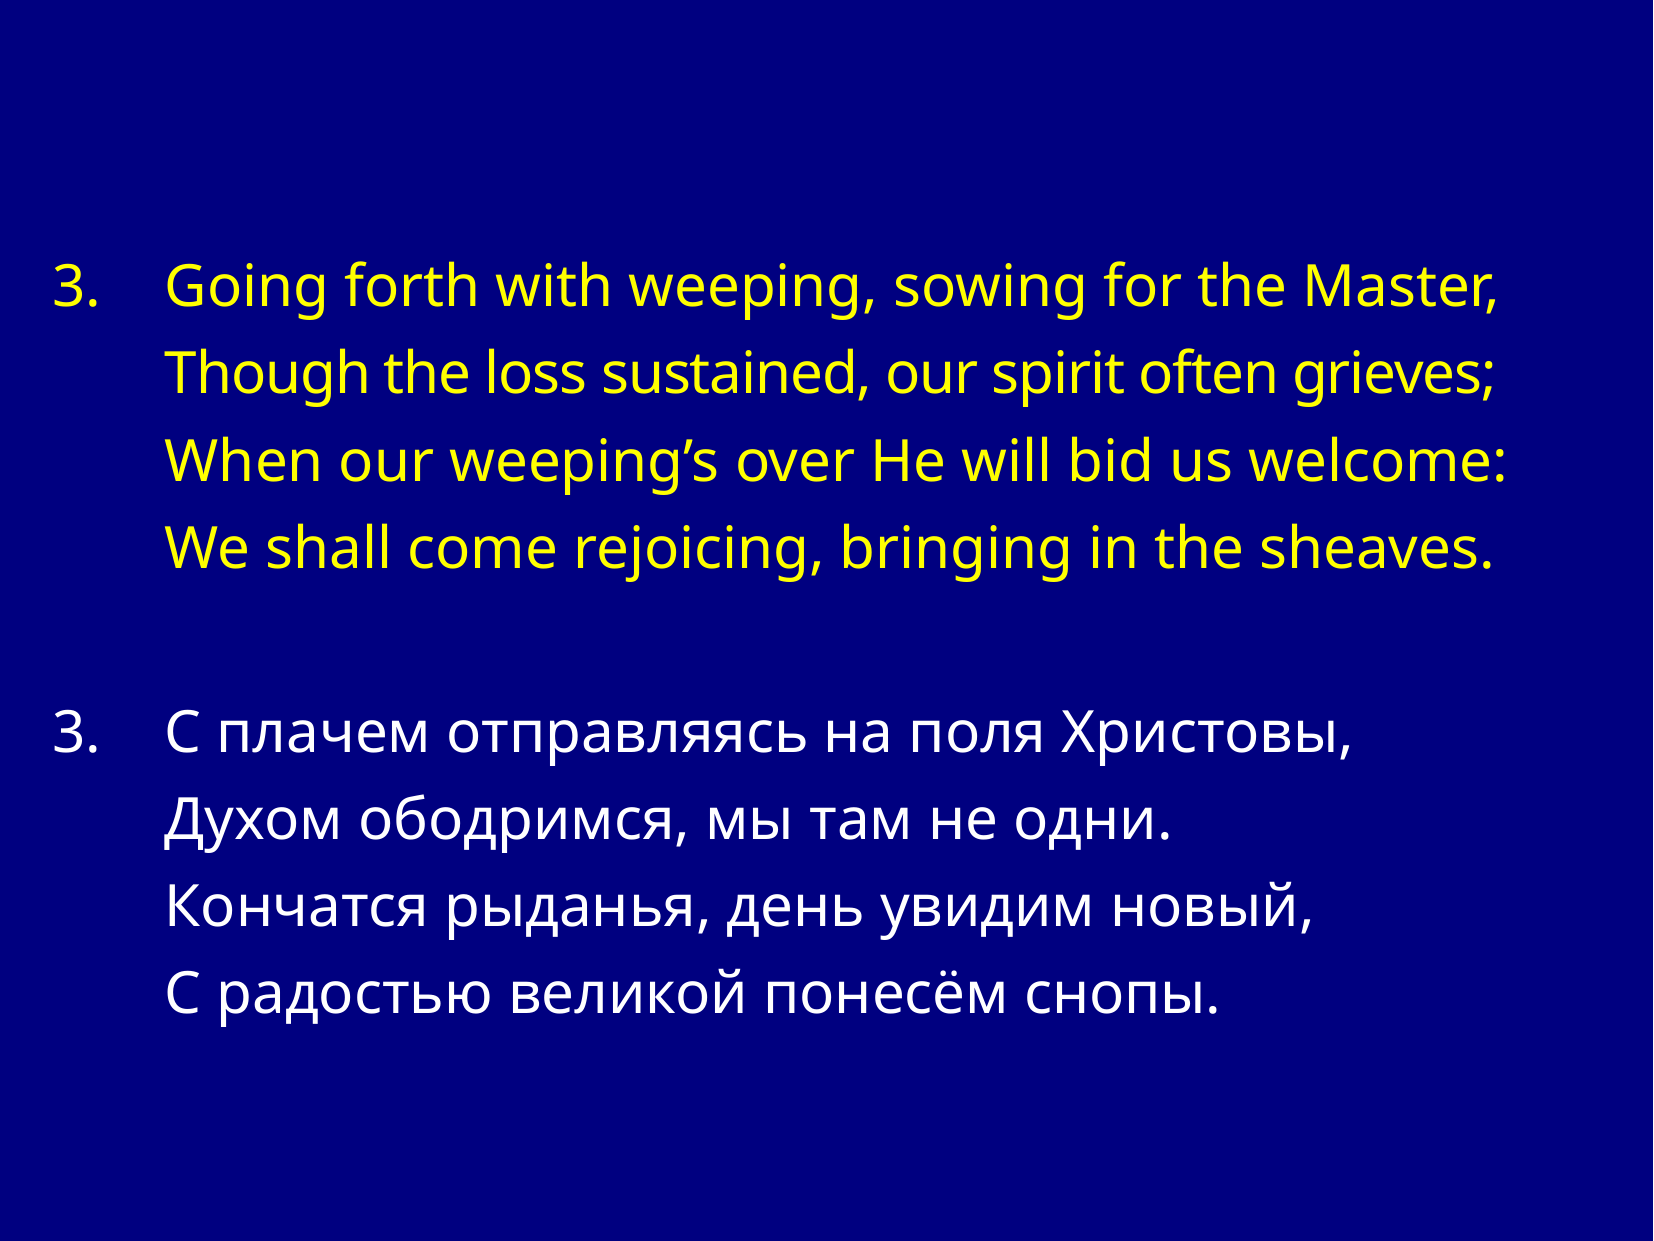

3.	Going forth with weeping, sowing for the Master,
	Though the loss sustained, our spirit often grieves;
	When our weeping’s over He will bid us welcome:
	We shall come rejoicing, bringing in the sheaves.
3.	С плачем отправляясь на поля Христовы,
	Духом ободримся, мы там не одни.
	Кончатся рыданья, день увидим новый,
	С радостью великой понесём снопы.